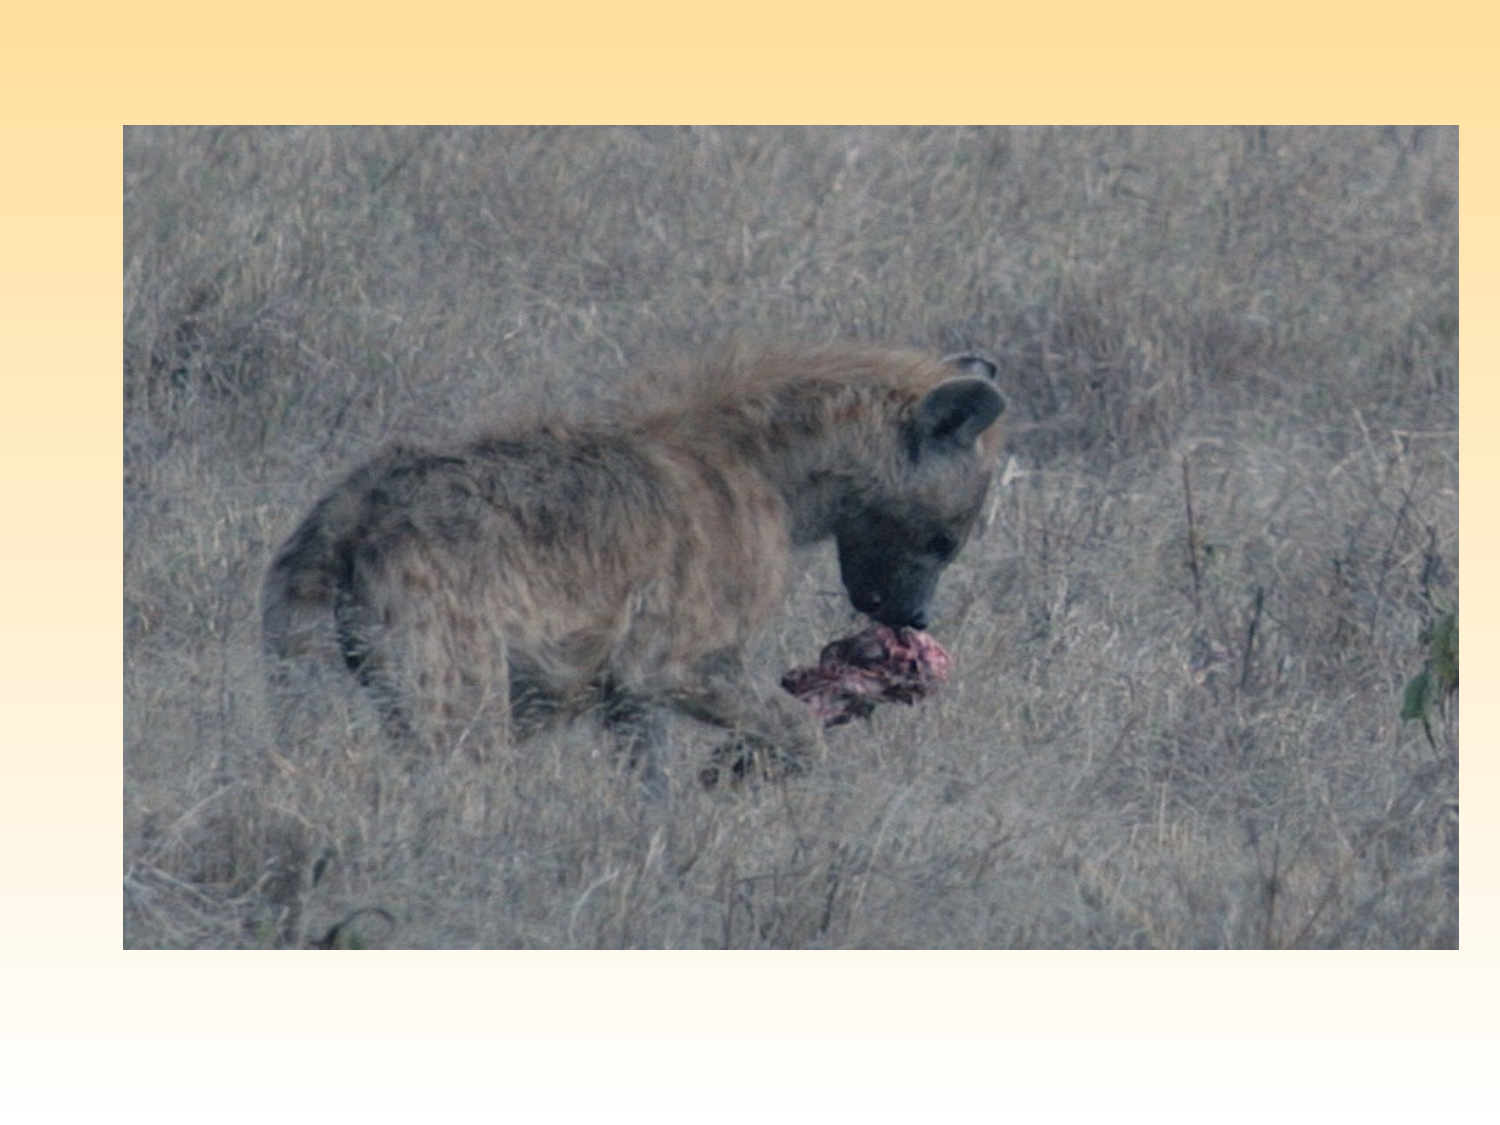

# JAKÉ ZNAKY MAJÍ ŠELMY PRO ZPRACOVÁNÍ KOŘISTI?
dlouhé ostré špičáky
 mohutné trháky